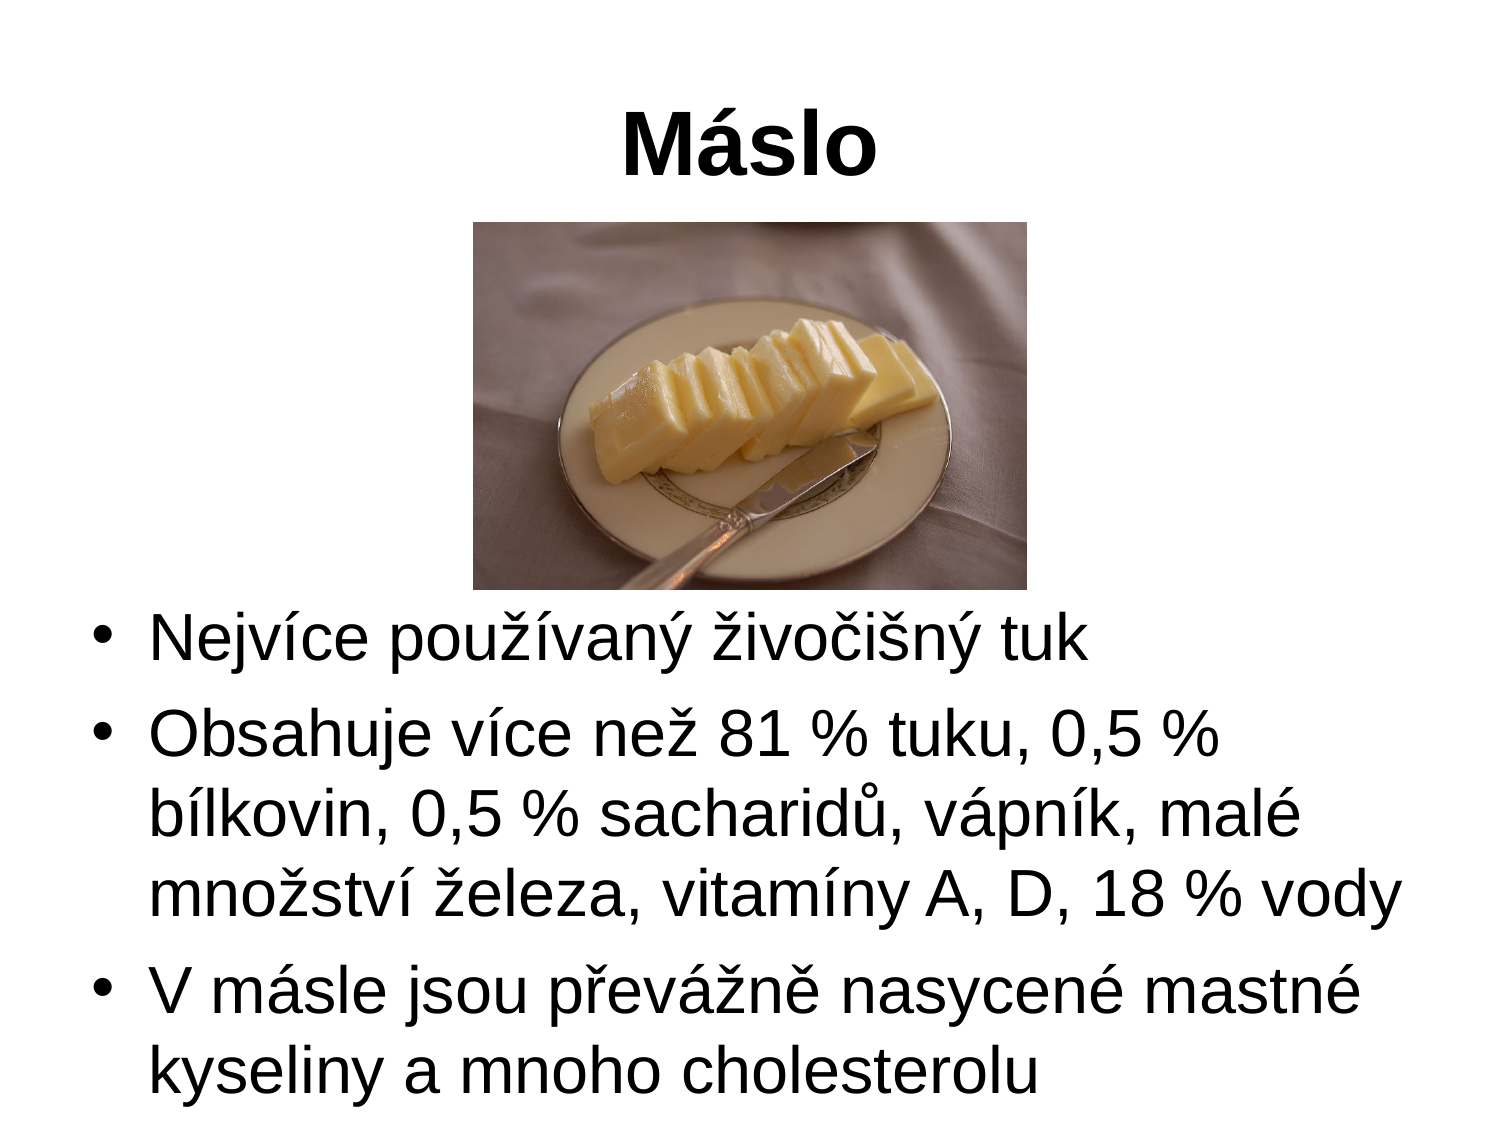

Máslo
# Nejvíce používaný živočišný tuk
Obsahuje více než 81 % tuku, 0,5 % bílkovin, 0,5 % sacharidů, vápník, malé množství železa, vitamíny A, D, 18 % vody
V másle jsou převážně nasycené mastné kyseliny a mnoho cholesterolu